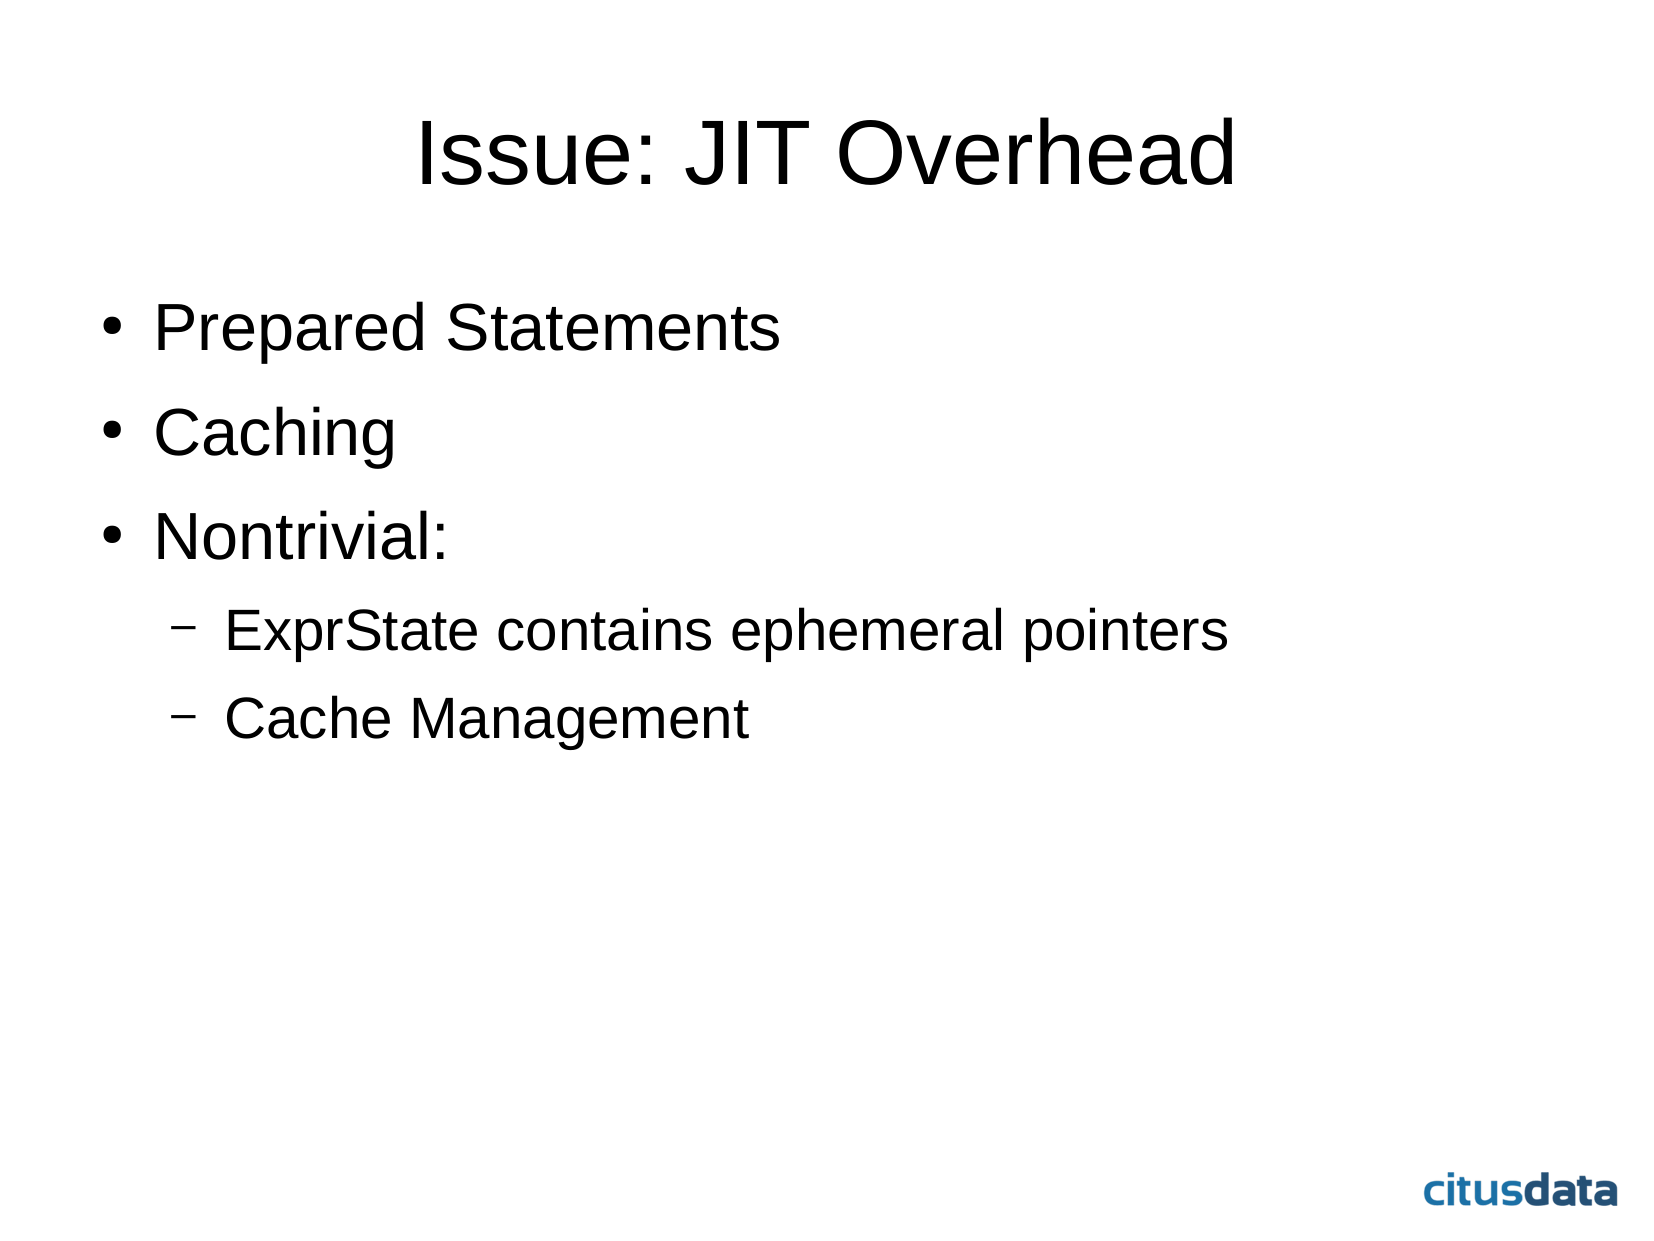

# Issue: JIT Overhead
Prepared Statements
Caching
Nontrivial:
ExprState contains ephemeral pointers
Cache Management